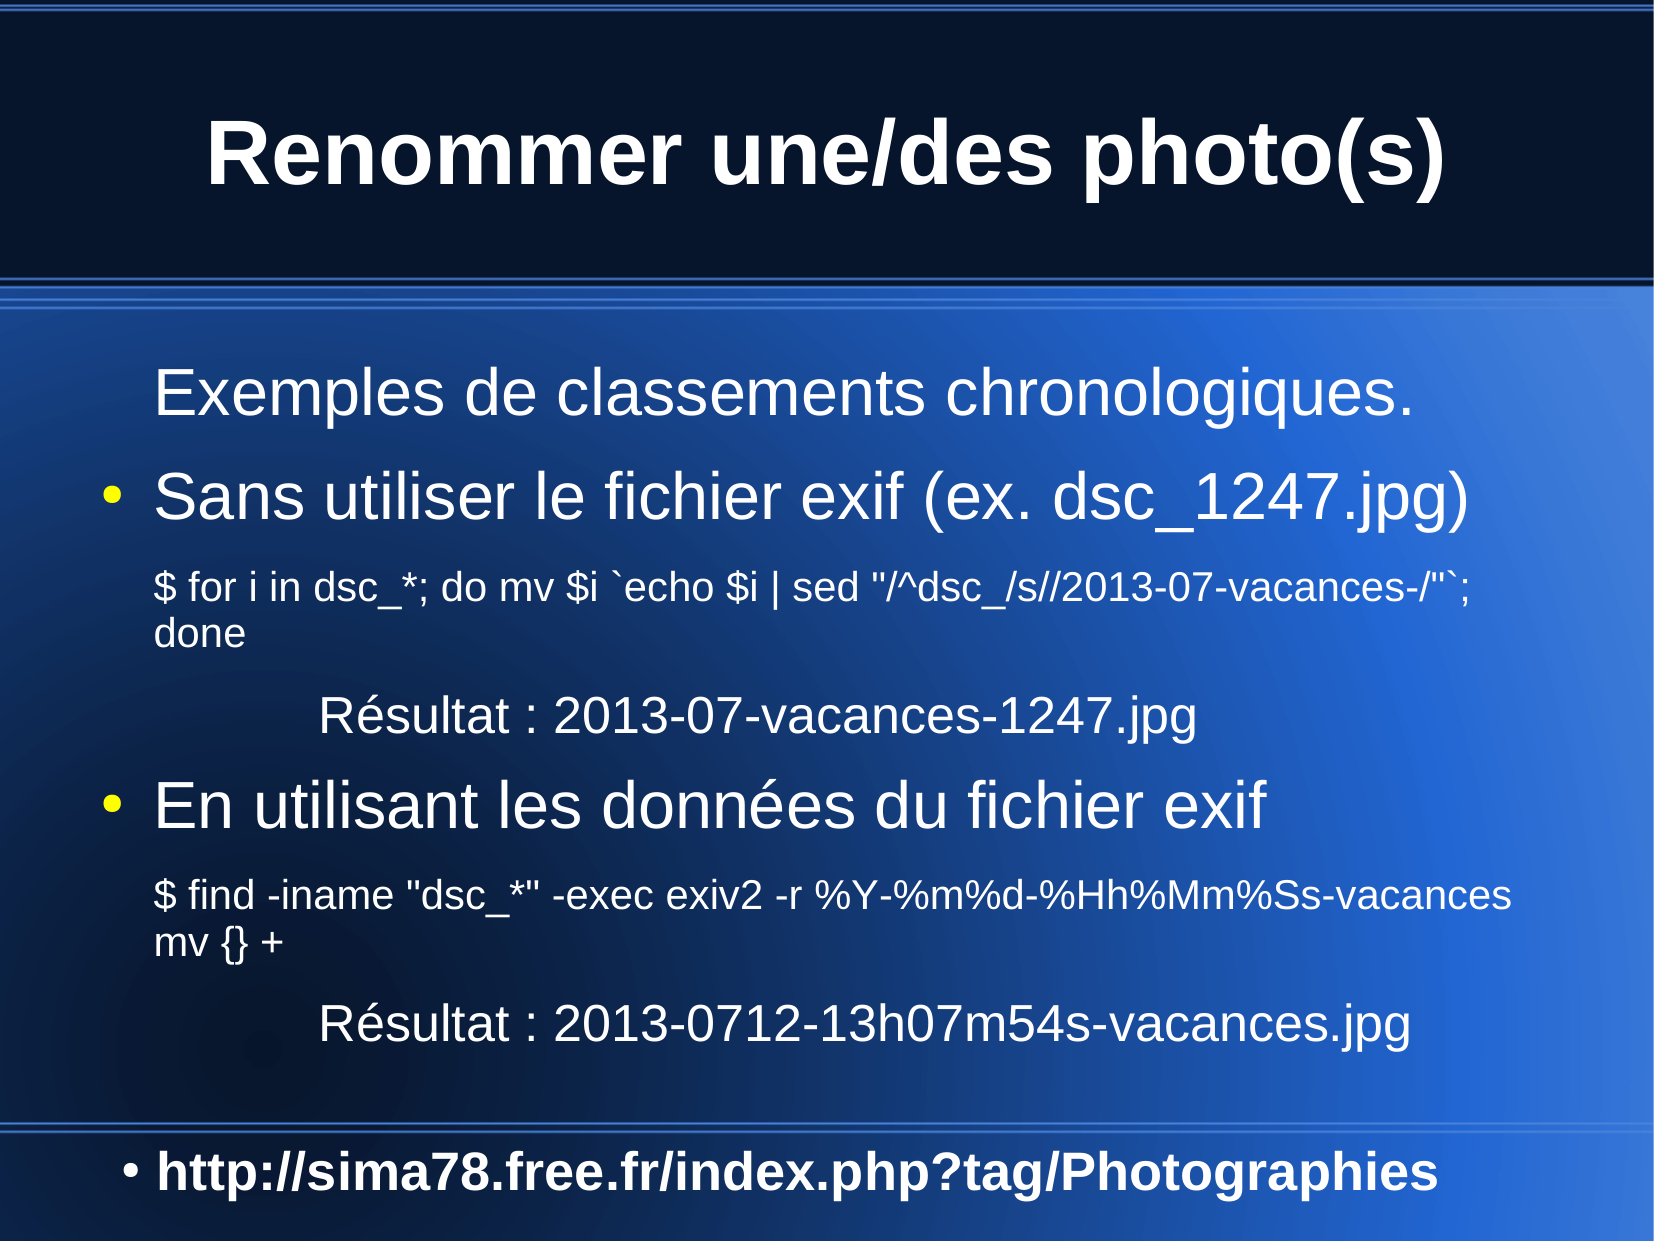

# Renommer une/des photo(s)
Exemples de classements chronologiques.
Sans utiliser le fichier exif (ex. dsc_1247.jpg)
$ for i in dsc_*; do mv $i `echo $i | sed "/^dsc_/s//2013-07-vacances-/"`; done
Résultat : 2013-07-vacances-1247.jpg
En utilisant les données du fichier exif
$ find -iname "dsc_*" -exec exiv2 -r %Y-%m%d-%Hh%Mm%Ss-vacances mv {} +
Résultat : 2013-0712-13h07m54s-vacances.jpg
http://sima78.free.fr/index.php?tag/Photographies